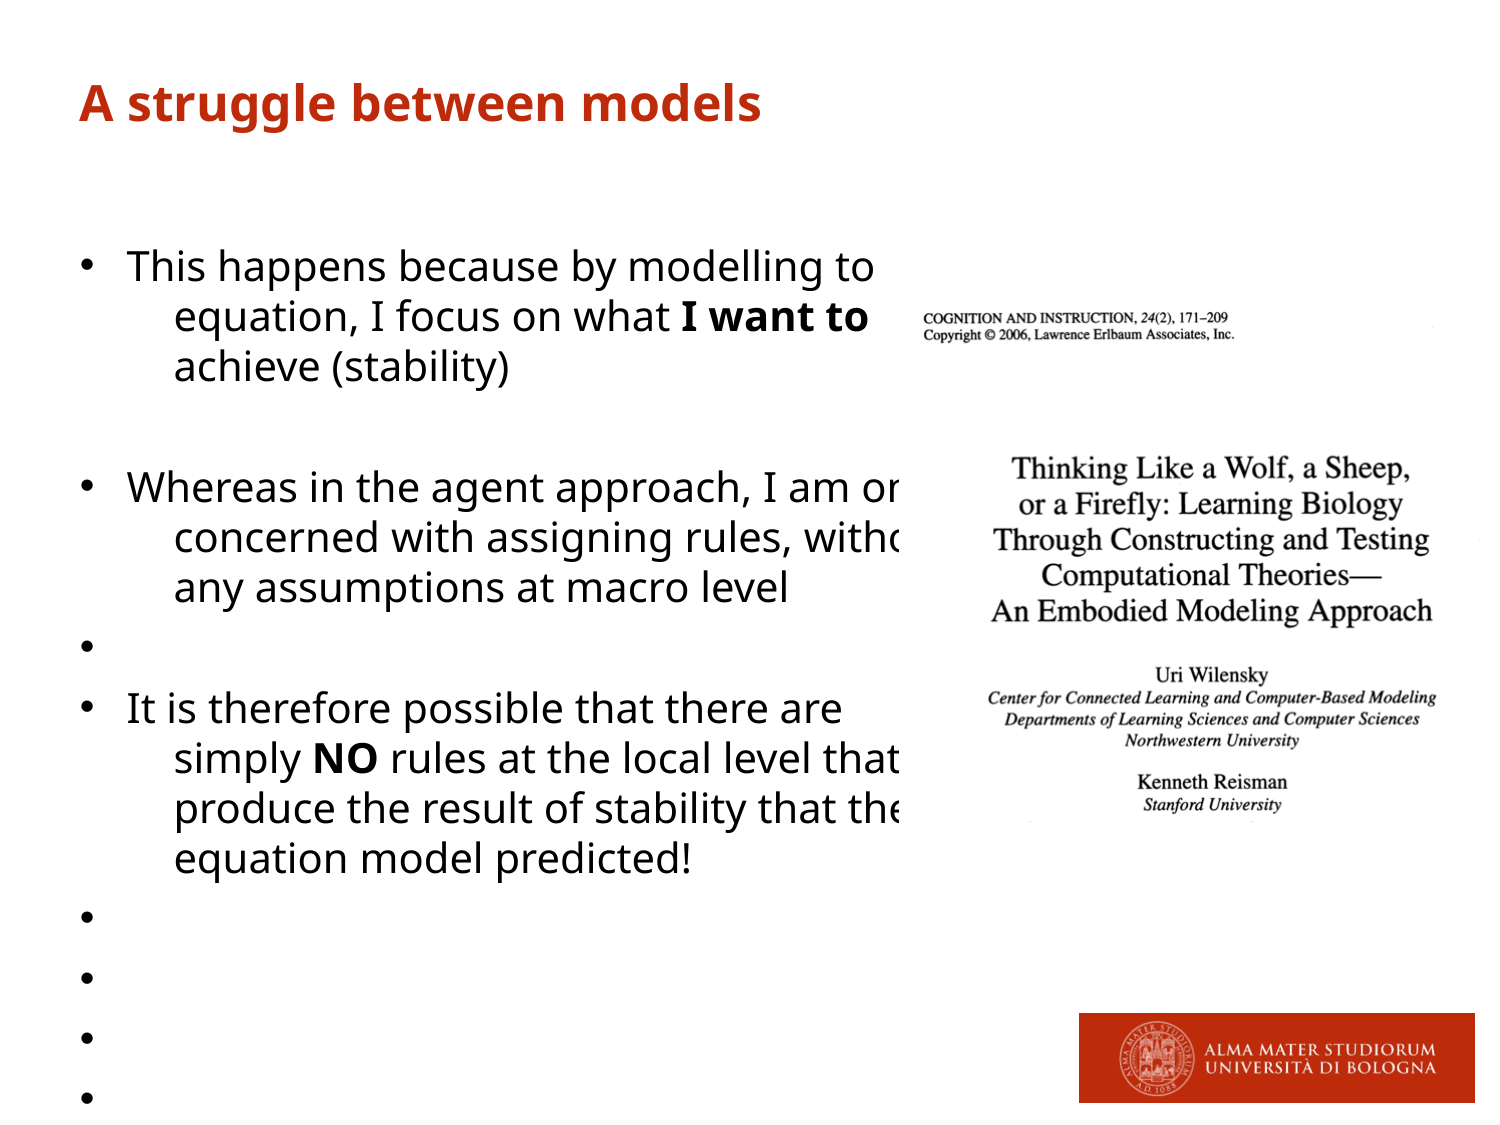

# A struggle between models
This happens because by modelling to equation, I focus on what I want to achieve (stability)
Whereas in the agent approach, I am only concerned with assigning rules, without any assumptions at macro level
It is therefore possible that there are simply NO rules at the local level that produce the result of stability that the equation model predicted!